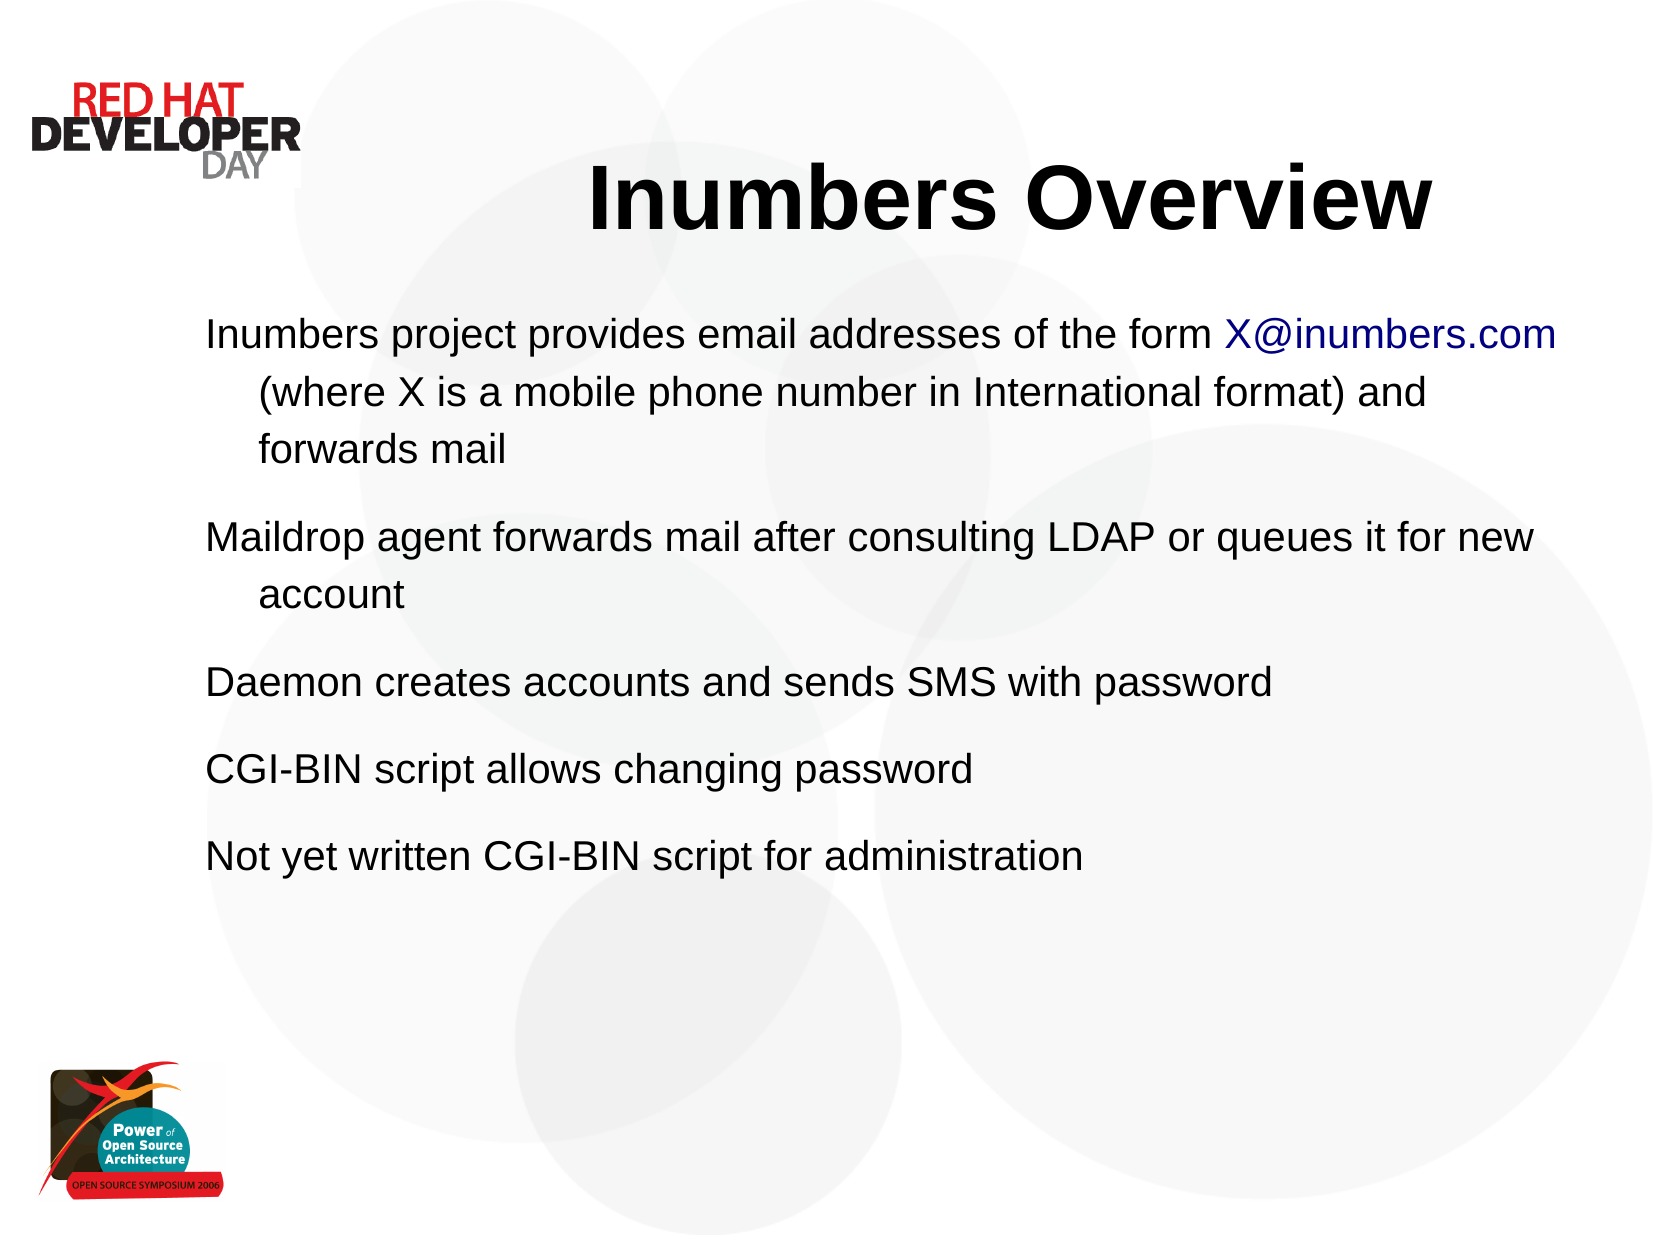

# Inumbers Overview
Inumbers project provides email addresses of the form X@inumbers.com (where X is a mobile phone number in International format) and forwards mail
Maildrop agent forwards mail after consulting LDAP or queues it for new account
Daemon creates accounts and sends SMS with password
CGI-BIN script allows changing password
Not yet written CGI-BIN script for administration